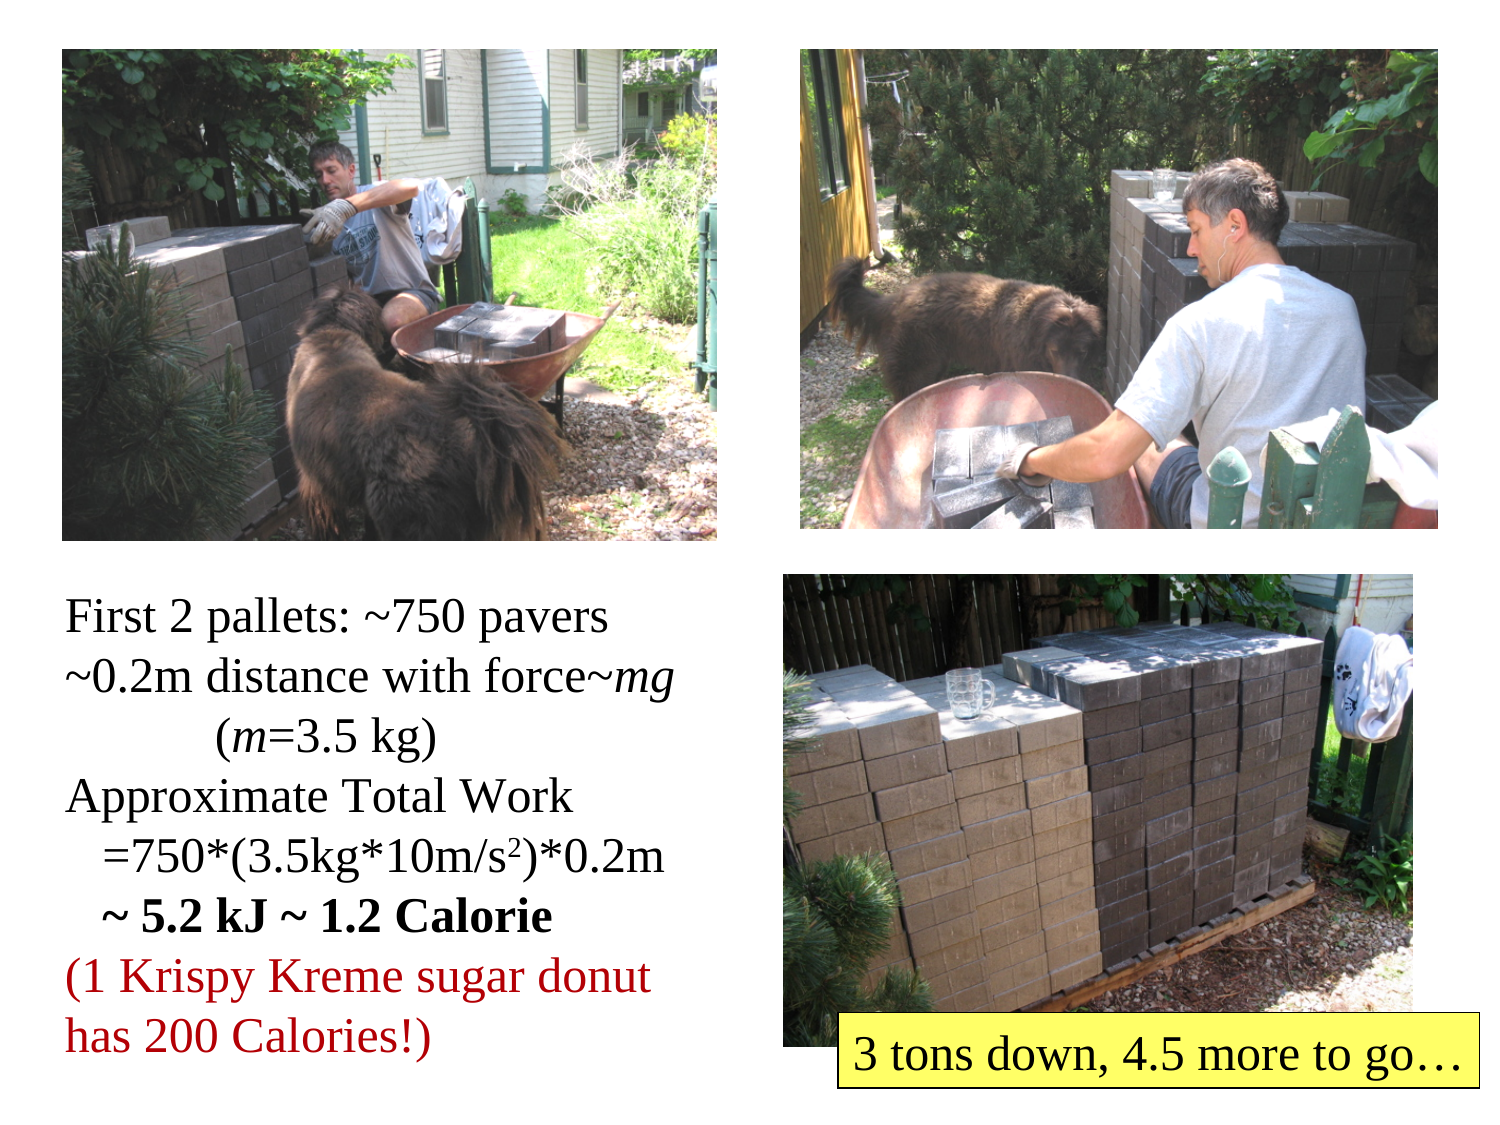

First 2 pallets: ~750 pavers
~0.2m distance with force~mg
 (m=3.5 kg)
Approximate Total Work
 =750*(3.5kg*10m/s2)*0.2m
 ~ 5.2 kJ ~ 1.2 Calorie
(1 Krispy Kreme sugar donut has 200 Calories!)
3 tons down, 4.5 more to go…